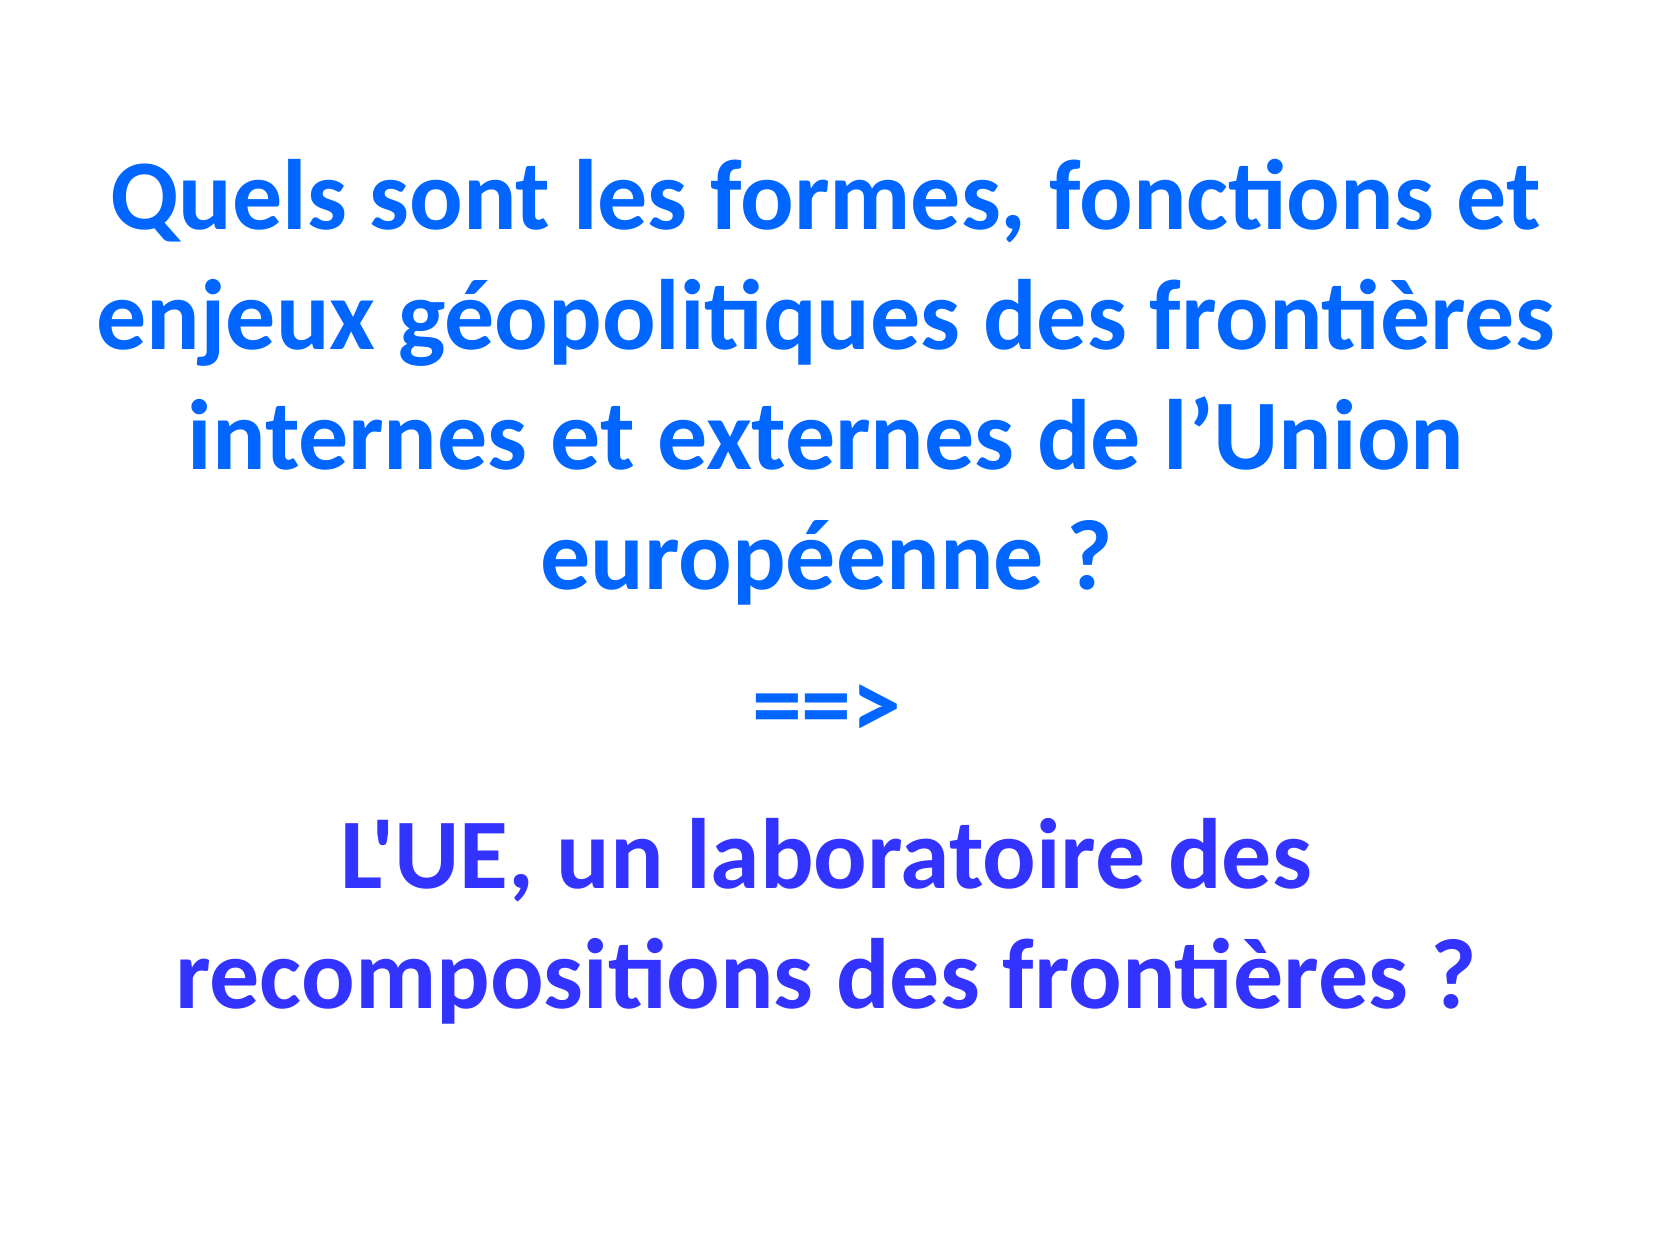

# Quels sont les formes, fonctions et enjeux géopolitiques des frontières internes et externes de l’Union européenne ?
==>
L'UE, un laboratoire des recompositions des frontières ?